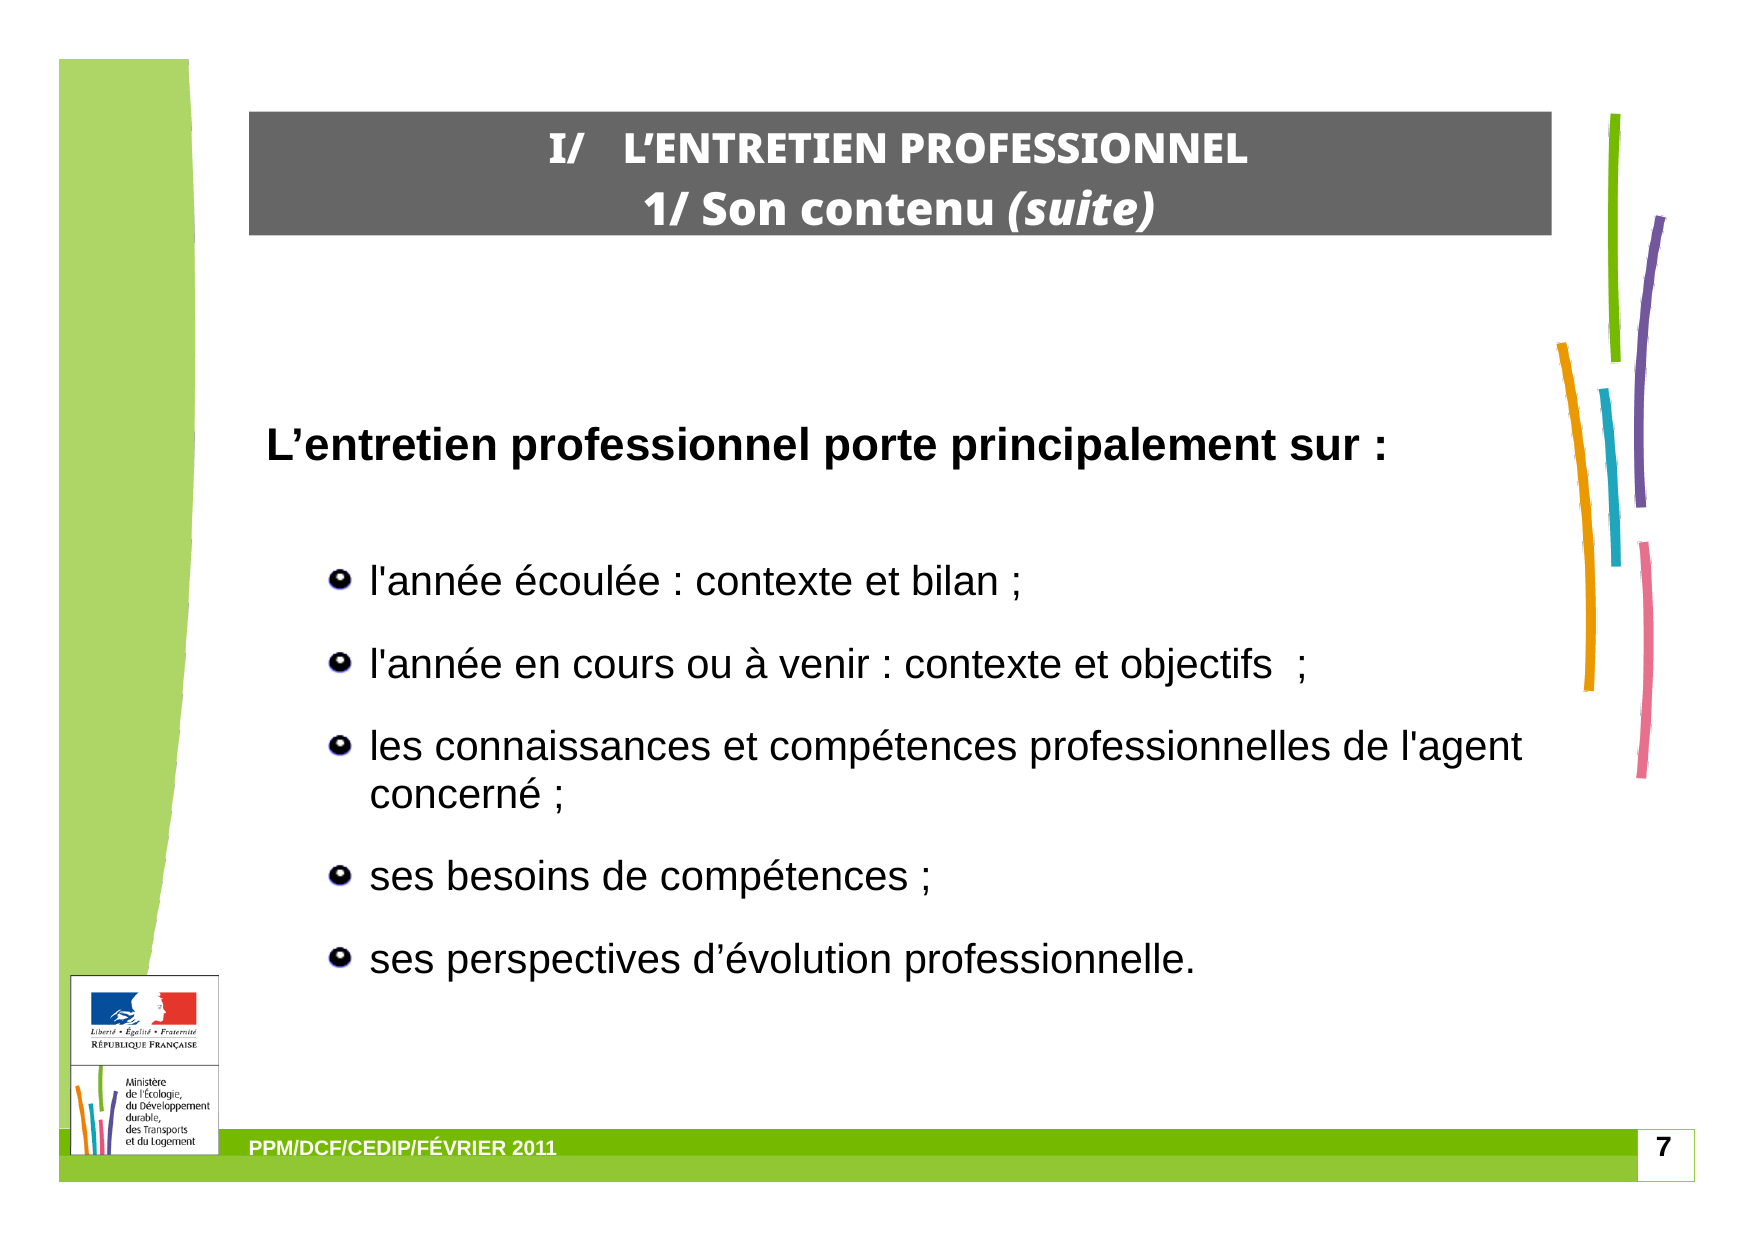

I/	L’ENTRETIEN PROFESSIONNEL
1/ Son contenu (suite)
L’entretien professionnel porte principalement sur :
l'année écoulée : contexte et bilan ;
l'année en cours ou à venir : contexte et objectifs ;
les connaissances et compétences professionnelles de l'agent concerné ;
ses besoins de compétences ;
ses perspectives d’évolution professionnelle.
PPM/DCF/CEDIP/FÉVRIER 2011
7